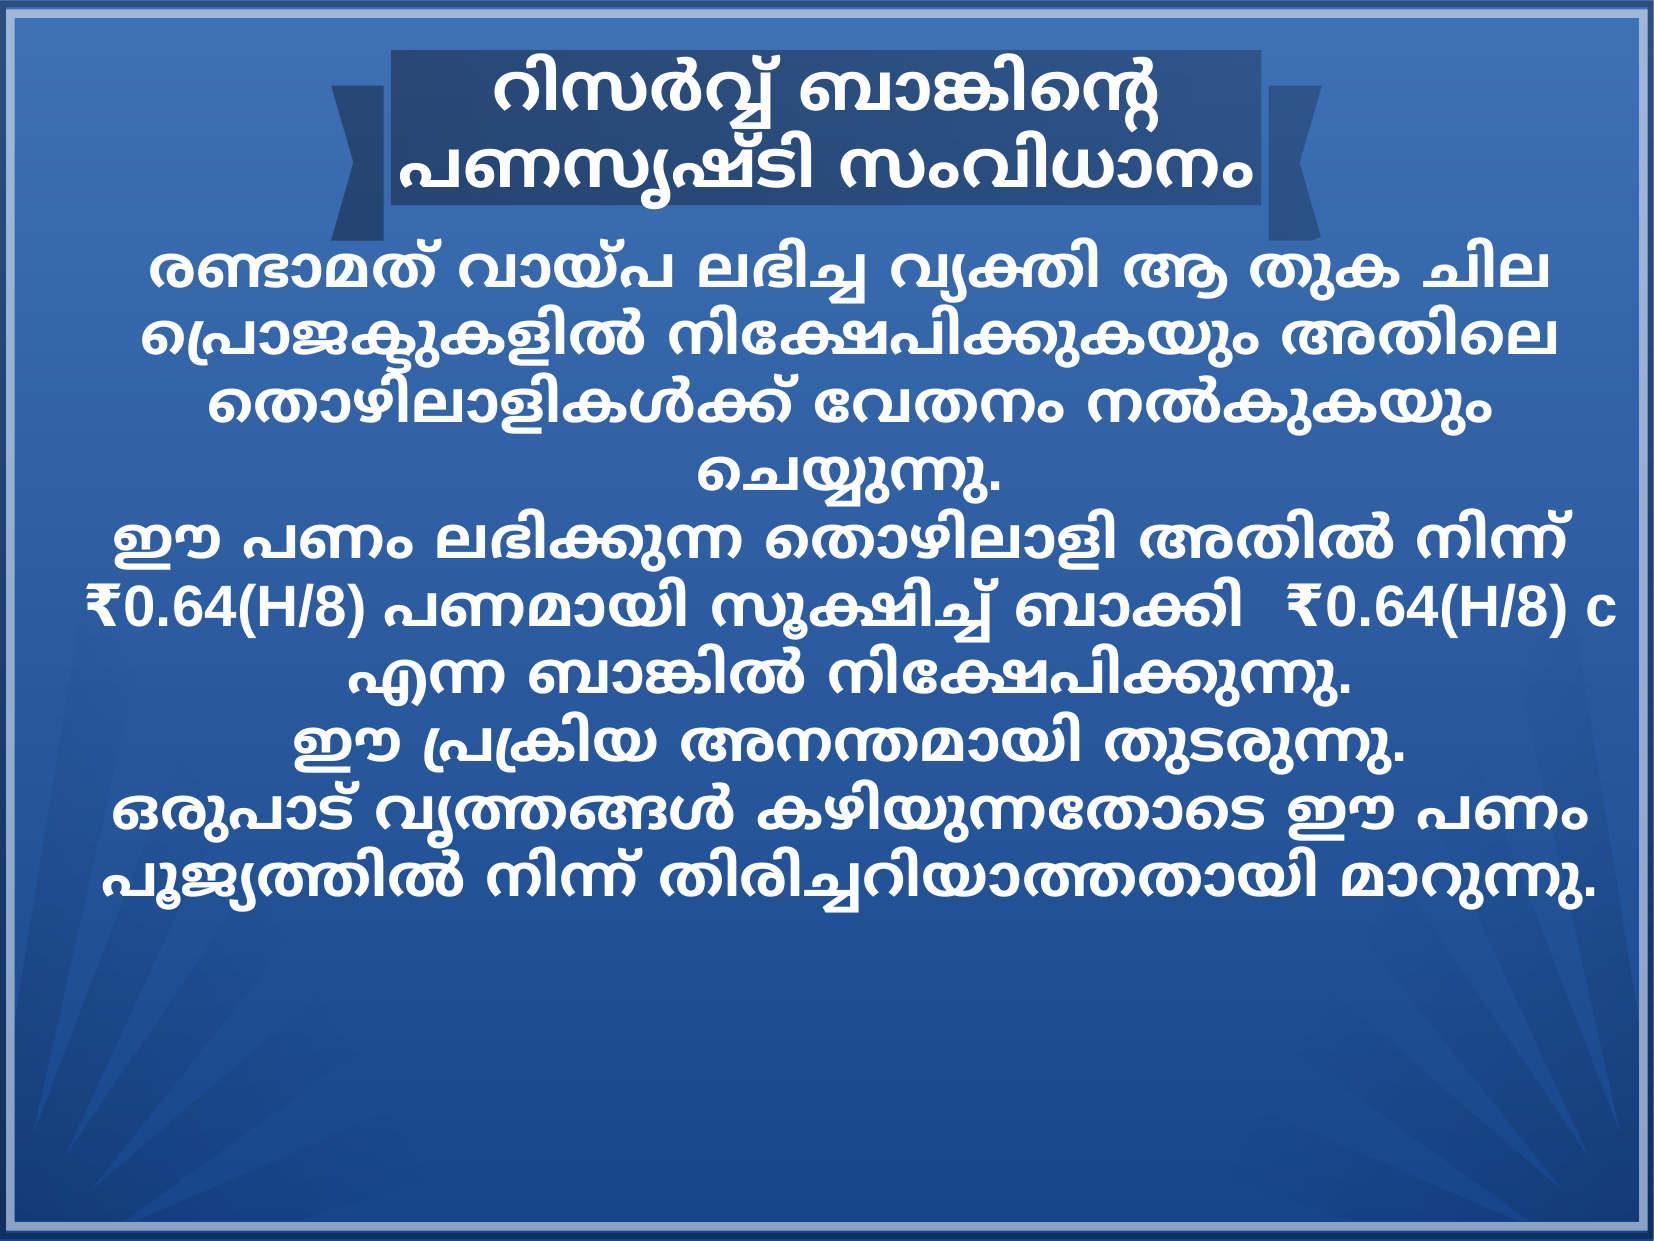

# റിസർവ്വ് ബാങ്കിന്റെ പണസൃഷ്ടി സംവിധാനം
രണ്ടാമത് വായ്പ ലഭിച്ച വ്യക്തി ആ തുക ചില പ്രൊജക്ടുകളിൽ നിക്ഷേപിക്കുകയും അതിലെ തൊഴിലാളികൾക്ക് വേതനം നൽകുകയും ചെയ്യുന്നു.
ഈ പണം ലഭിക്കുന്ന തൊഴിലാളി അതിൽ നിന്ന് ₹0.64(H/8) പണമായി സൂക്ഷിച്ച് ബാക്കി ₹0.64(H/8) c എന്ന ബാങ്കിൽ നിക്ഷേപിക്കുന്നു.
ഈ പ്രക്രിയ അനന്തമായി തുടരുന്നു.
ഒരുപാട് വൃത്തങ്ങൾ കഴിയുന്നതോടെ ഈ പണം പൂജ്യത്തിൽ നിന്ന് തിരിച്ചറിയാത്തതായി മാറുന്നു.